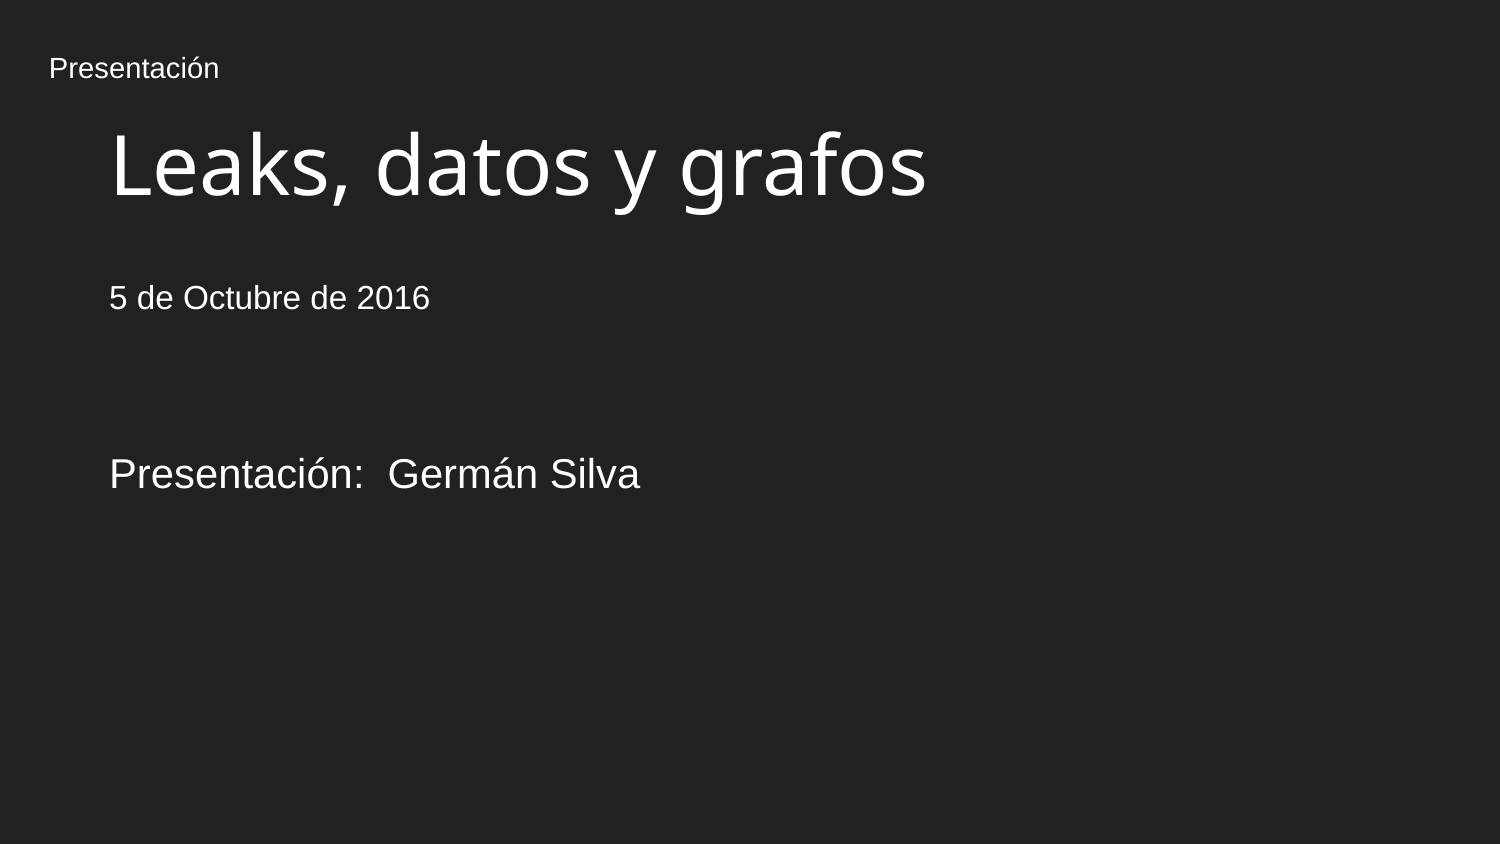

Presentación
Leaks, datos y grafos
5 de Octubre de 2016
Presentación: Germán Silva